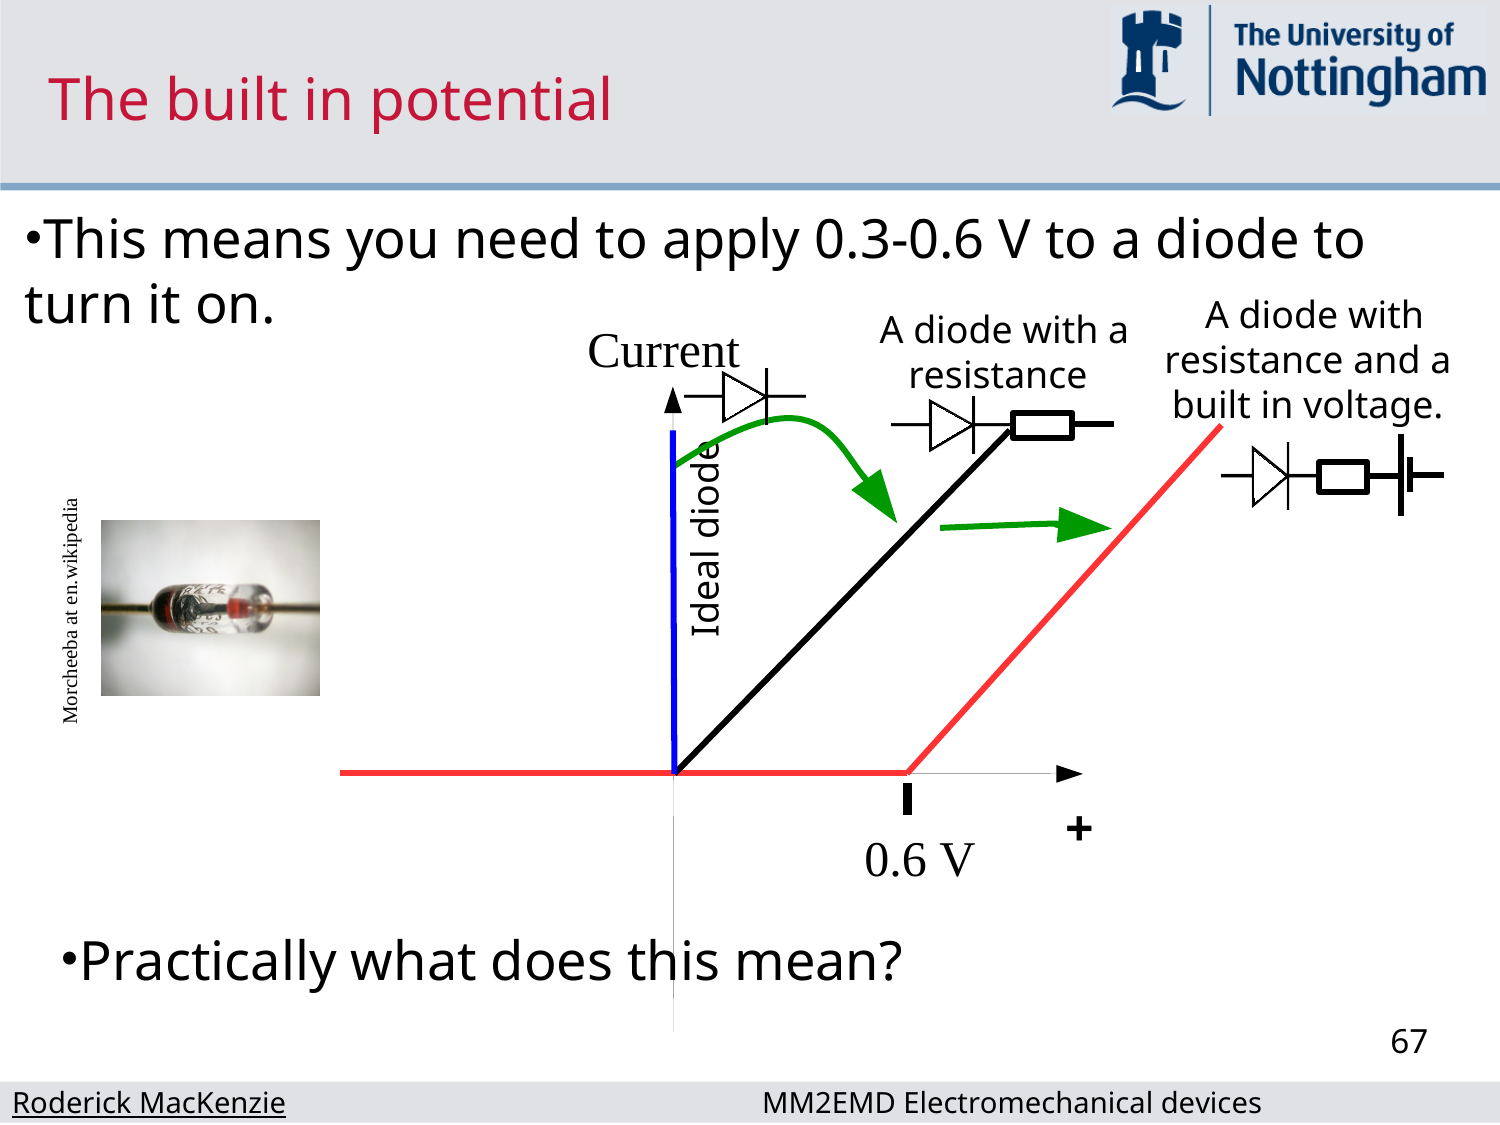

# The built in potential
This means you need to apply 0.3-0.6 V to a diode to turn it on.
A diode with resistance and a built in voltage.
A diode with a resistance
Current
Ideal diode
Morcheeba at en.wikipedia
+
0.6 V
Practically what does this mean?